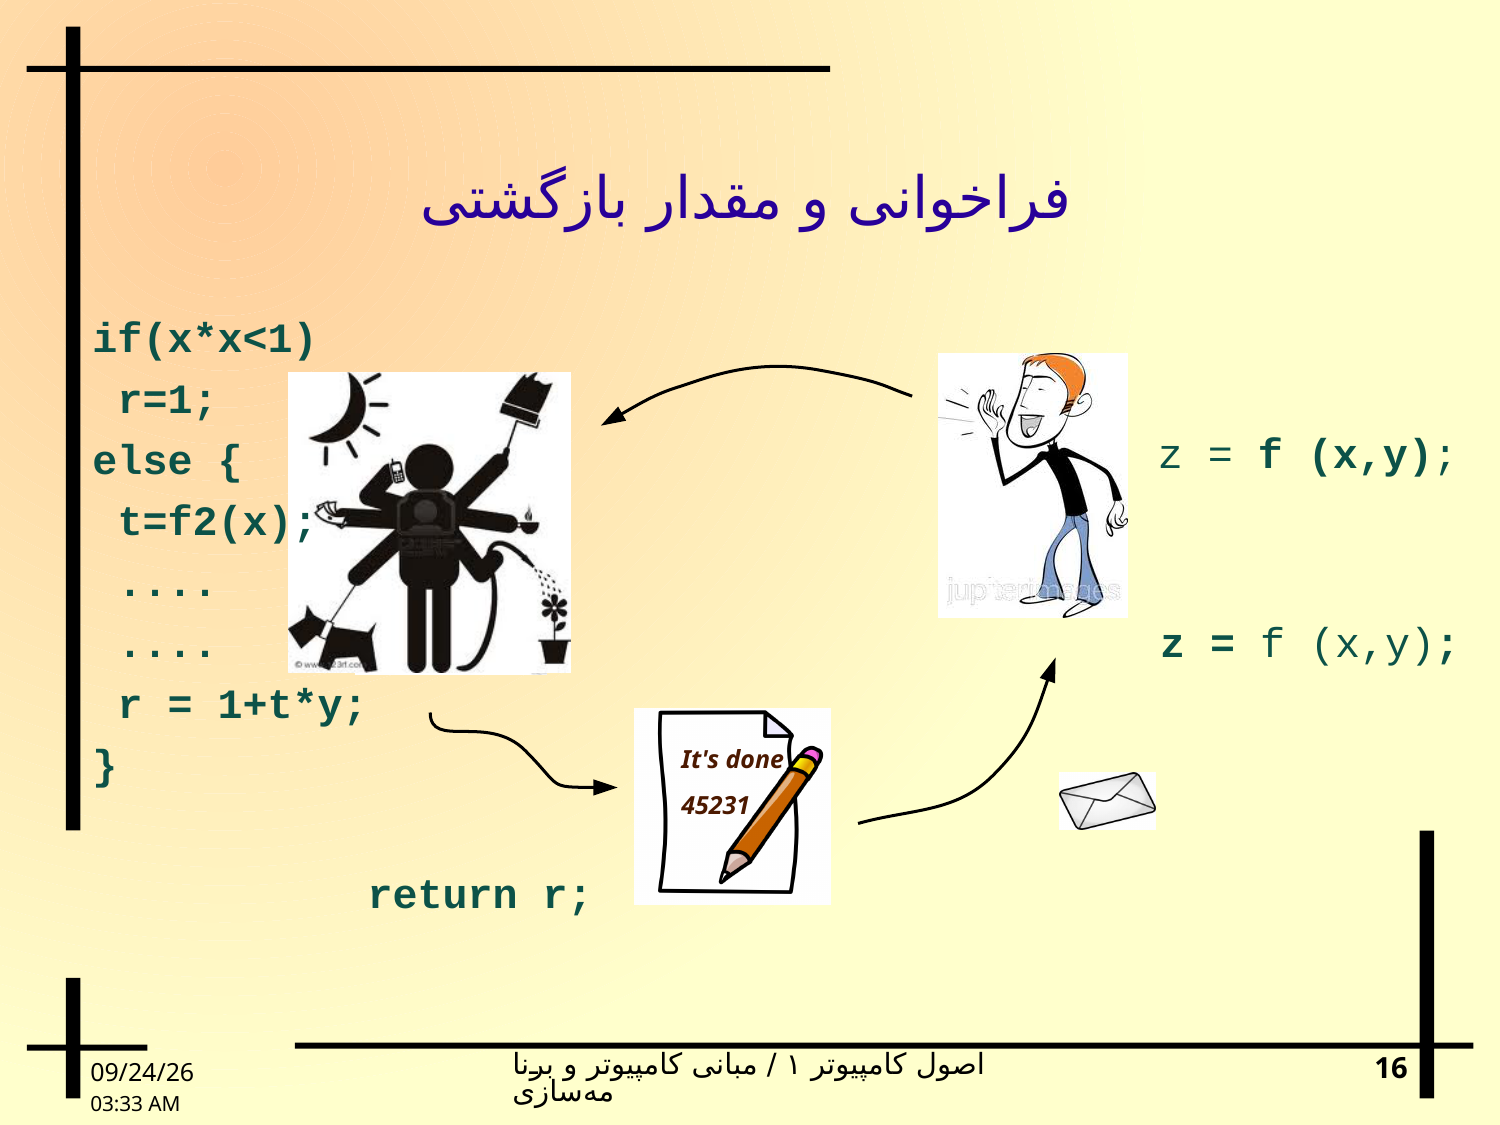

# فراخوانی و مقدار بازگشتی
if(x*x<1)
 r=1;
else {
 t=f2(x);
 ....
 ....
 r = 1+t*y;
}
z = f (x,y);
z = f (x,y);
It's done
45231
return r;
اصول کامپیوتر ۱ / مبانی کامپیوتر و برنامه‌سازی
16